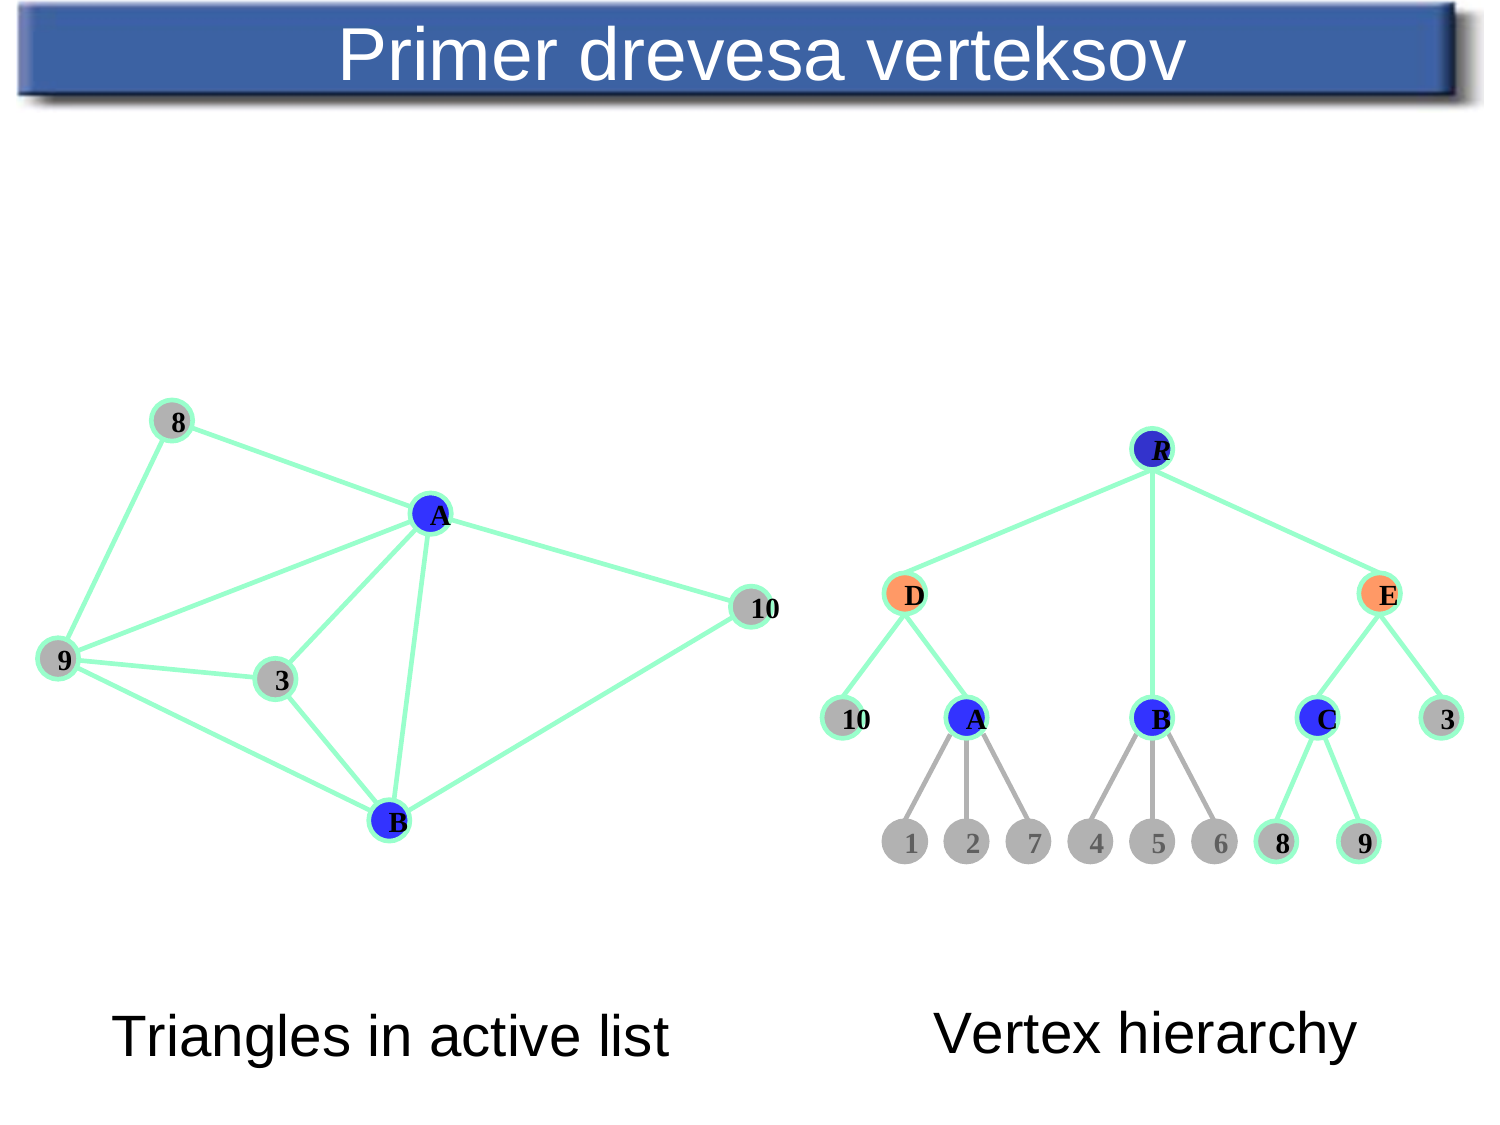

# Primer drevesa verteksov
8
R
A
D
E
10
9
3
10
A
B
C
3
B
1
2
7
4
5
6
8
9
Vertex hierarchy
Triangles in active list